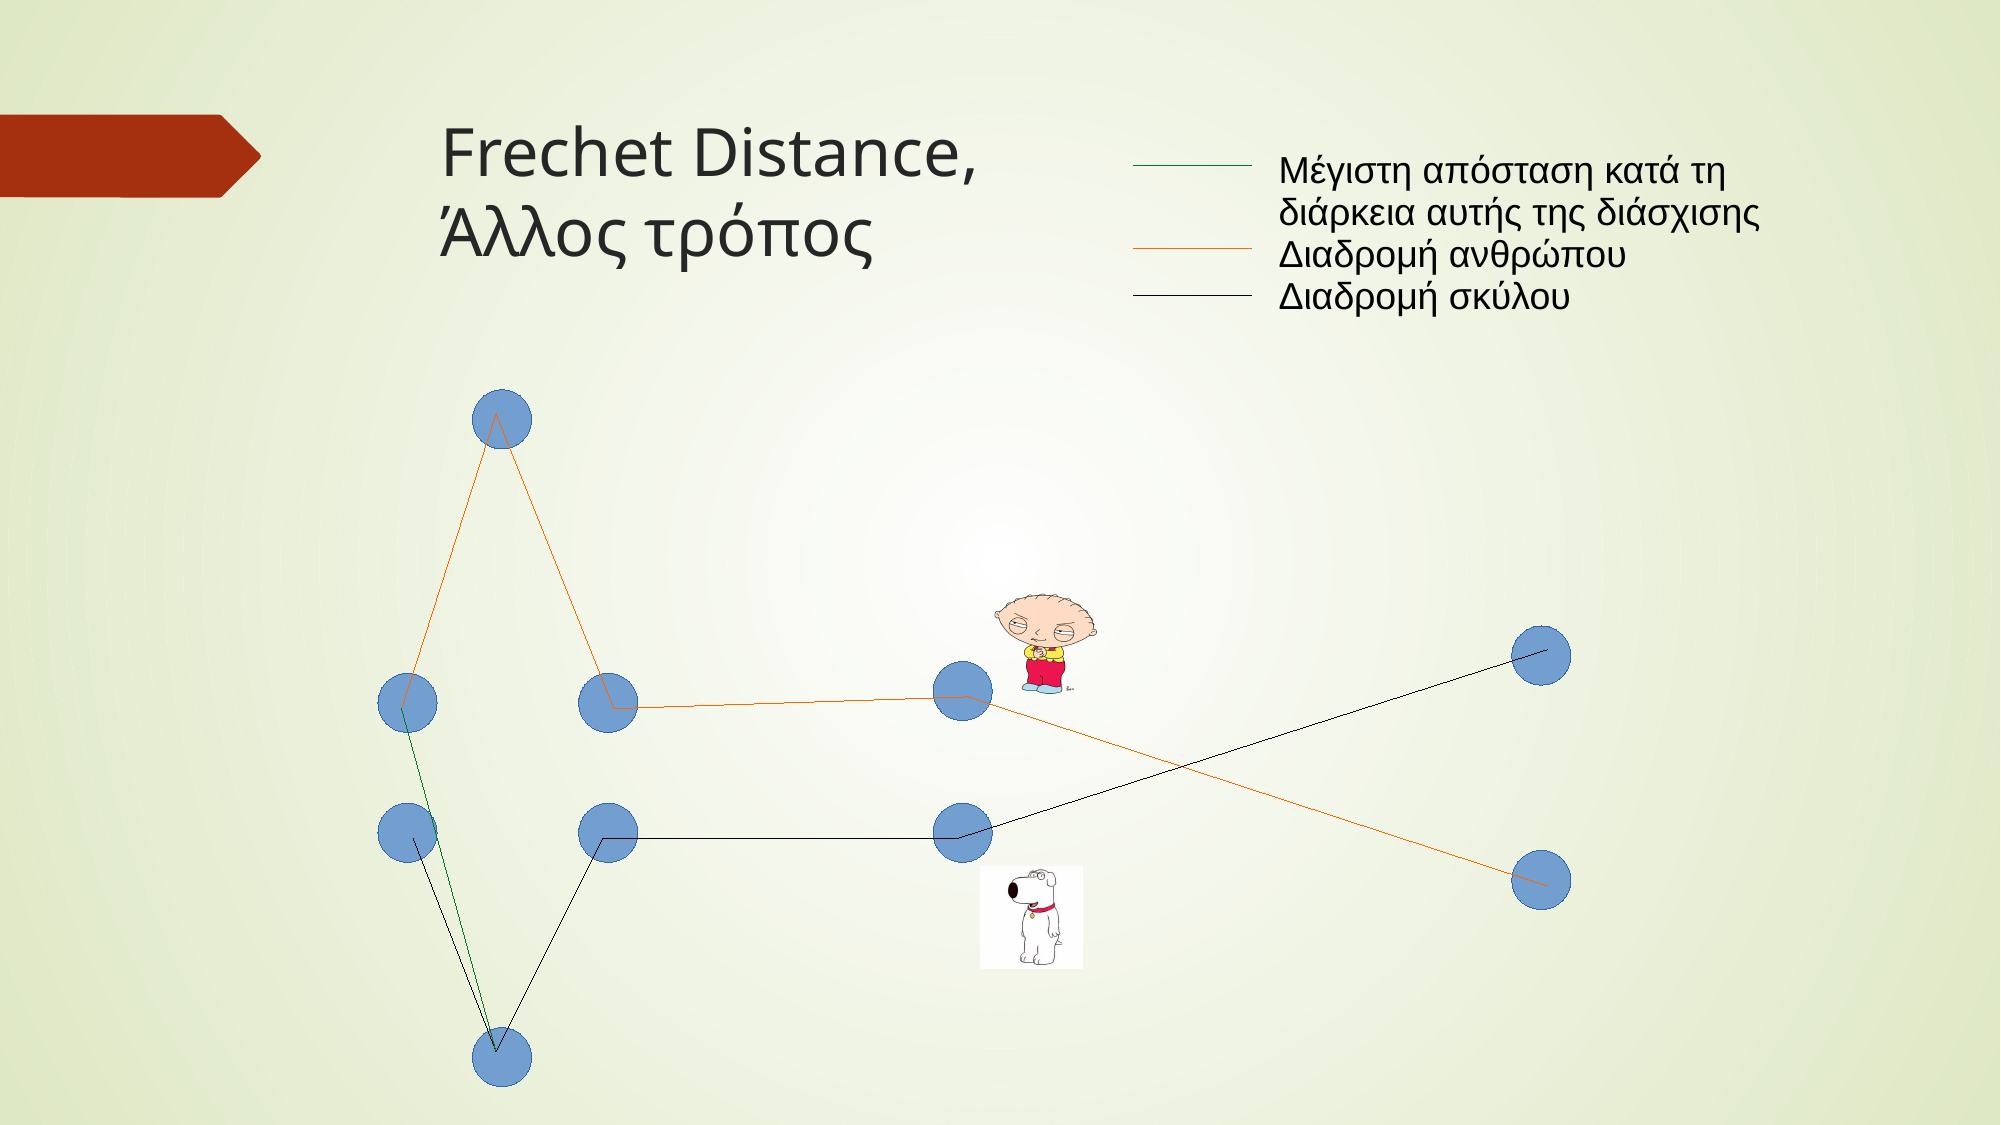

# Frechet Distance, Άλλος τρόπος
Μέγιστη απόσταση κατά τη διάρκεια αυτής της διάσχισης
Διαδρομή ανθρώπου
Διαδρομή σκύλου